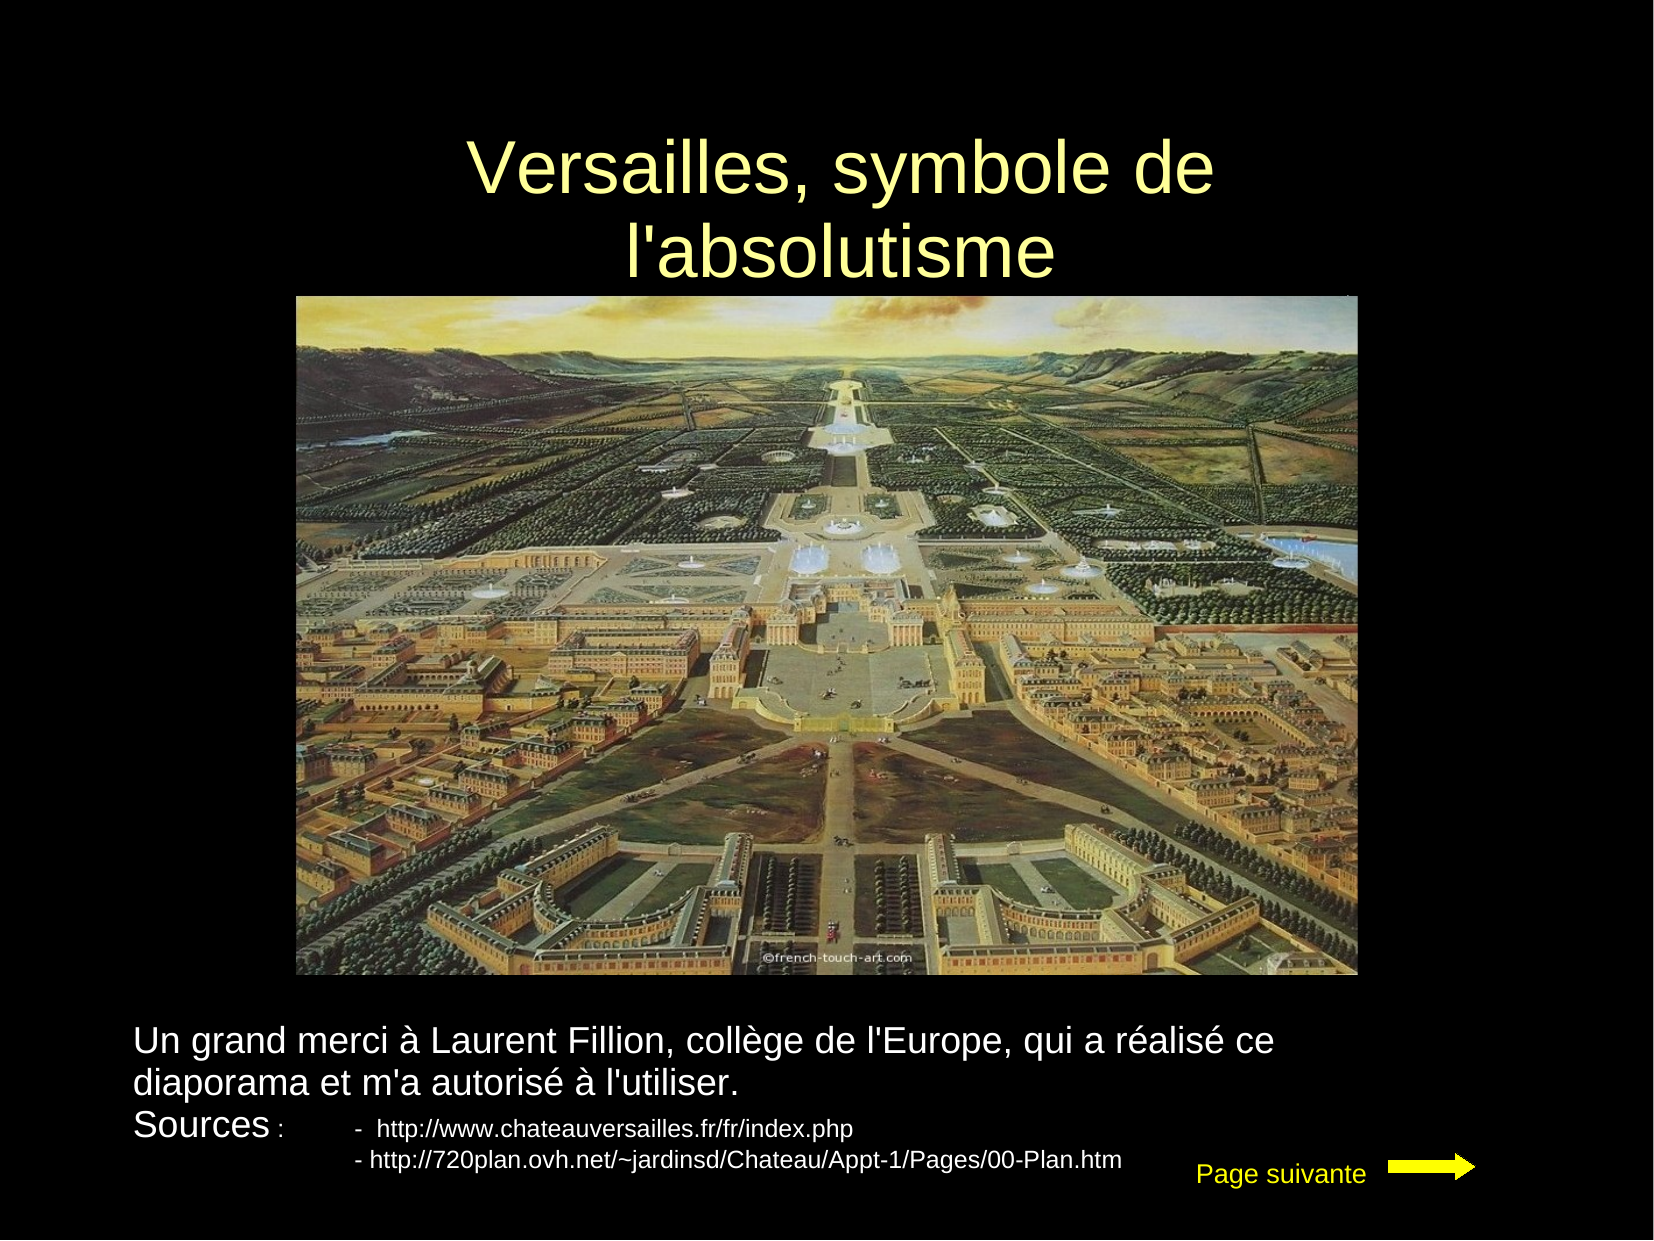

Versailles, symbole de l'absolutisme
Un grand merci à Laurent Fillion, collège de l'Europe, qui a réalisé ce diaporama et m'a autorisé à l'utiliser.
Sources : 	- http://www.chateauversailles.fr/fr/index.php
			- http://720plan.ovh.net/~jardinsd/Chateau/Appt-1/Pages/00-Plan.htm
Page suivante